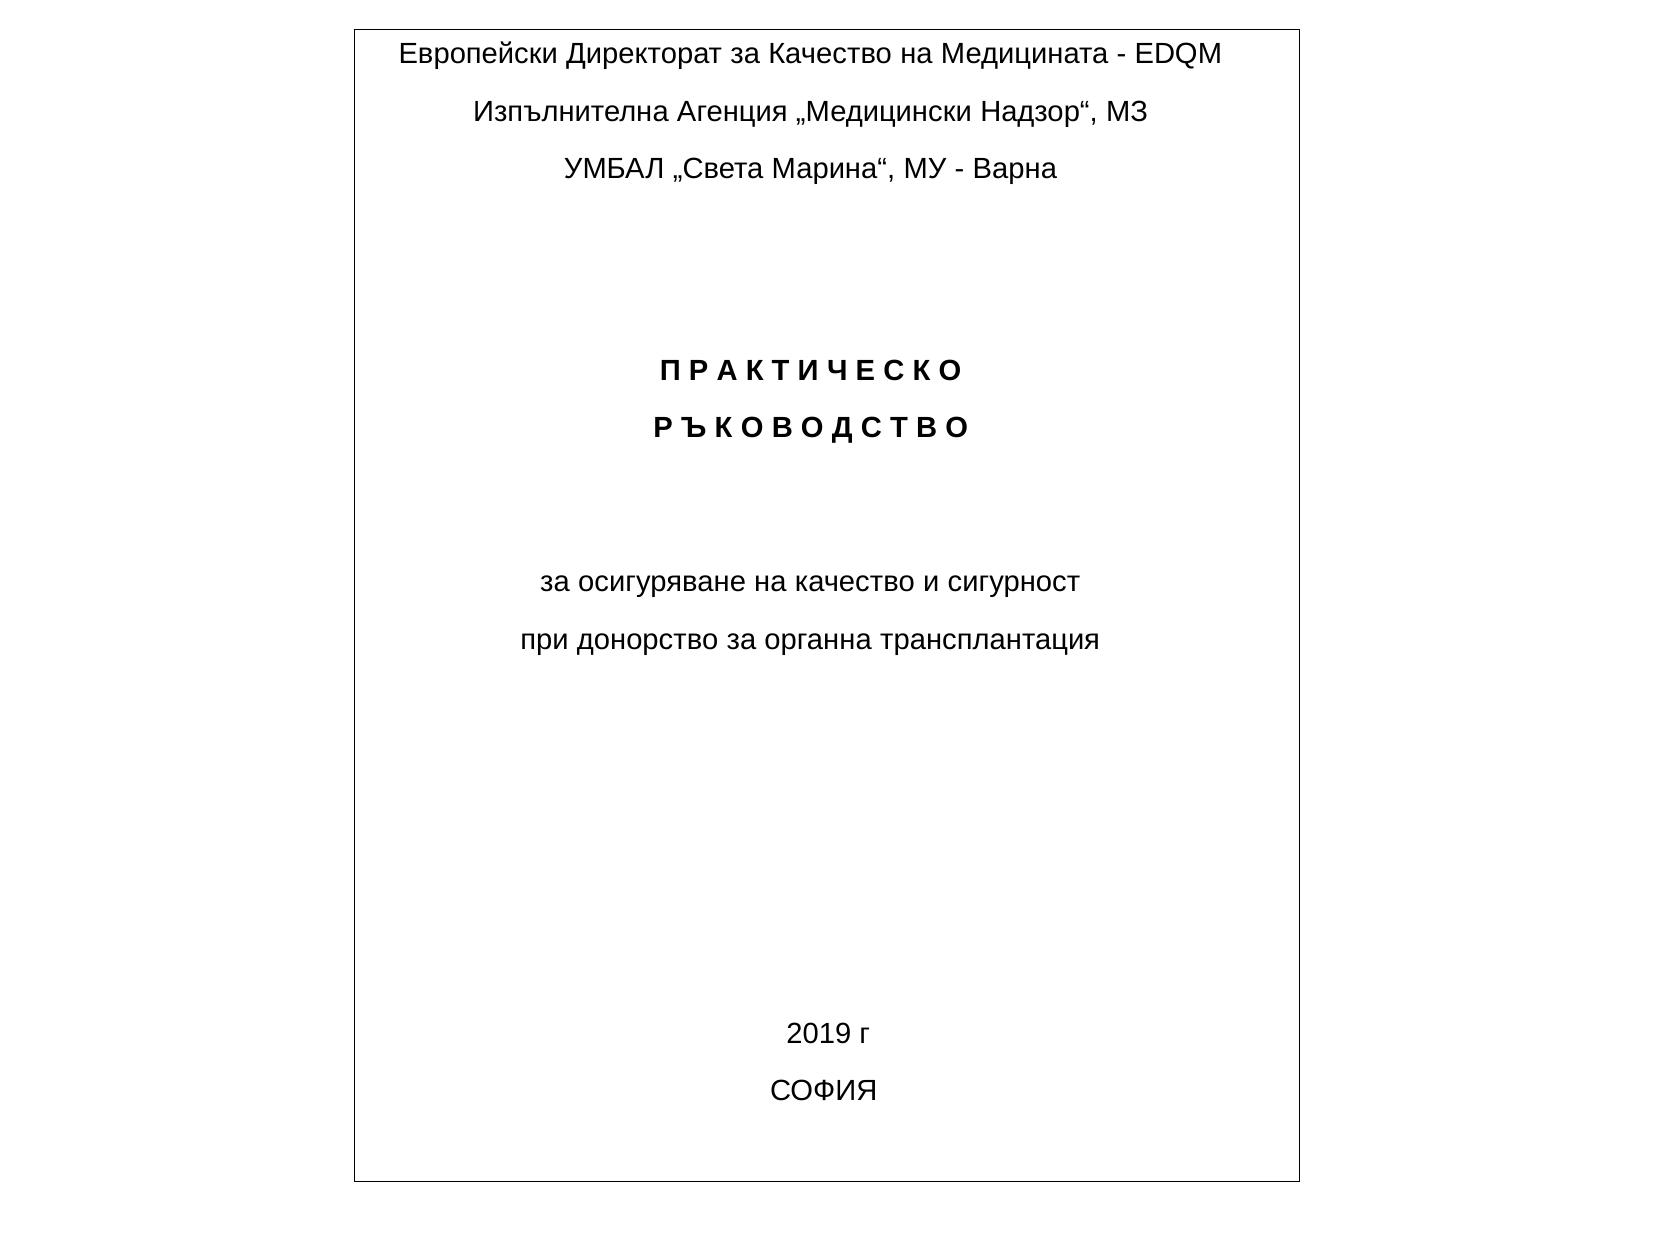

Европейски Директорат за Качество на Медицината - EDQM
Изпълнителна Агенция „Медицински Надзор“, МЗ
УМБАЛ „Света Марина“, МУ - Варна
П Р А К Т И Ч Е С К О
Р Ъ К О В О Д С Т В О
за осигуряване на качество и сигурност
при донорство за органна трансплантация
 2019 г
 СОФИЯ